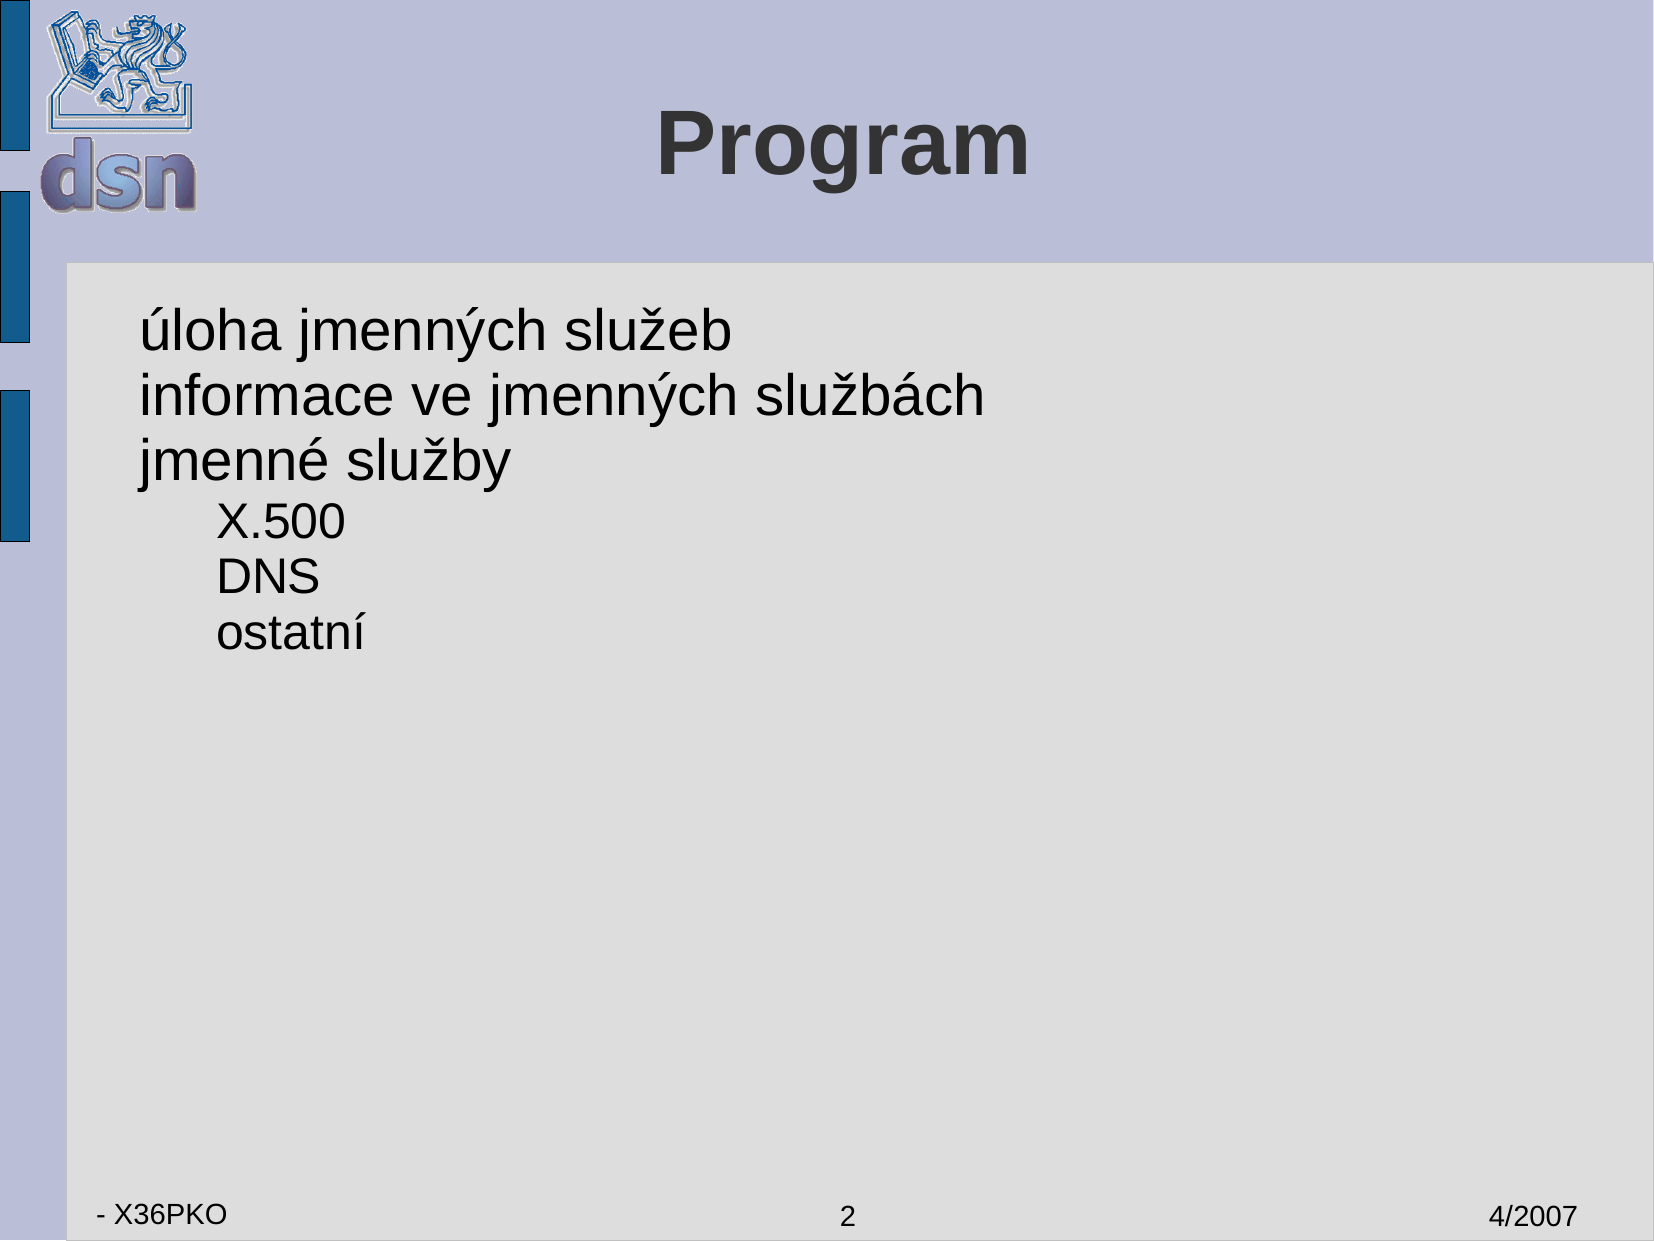

# Program
úloha jmenných služeb
informace ve jmenných službách
jmenné služby
X.500
DNS
ostatní